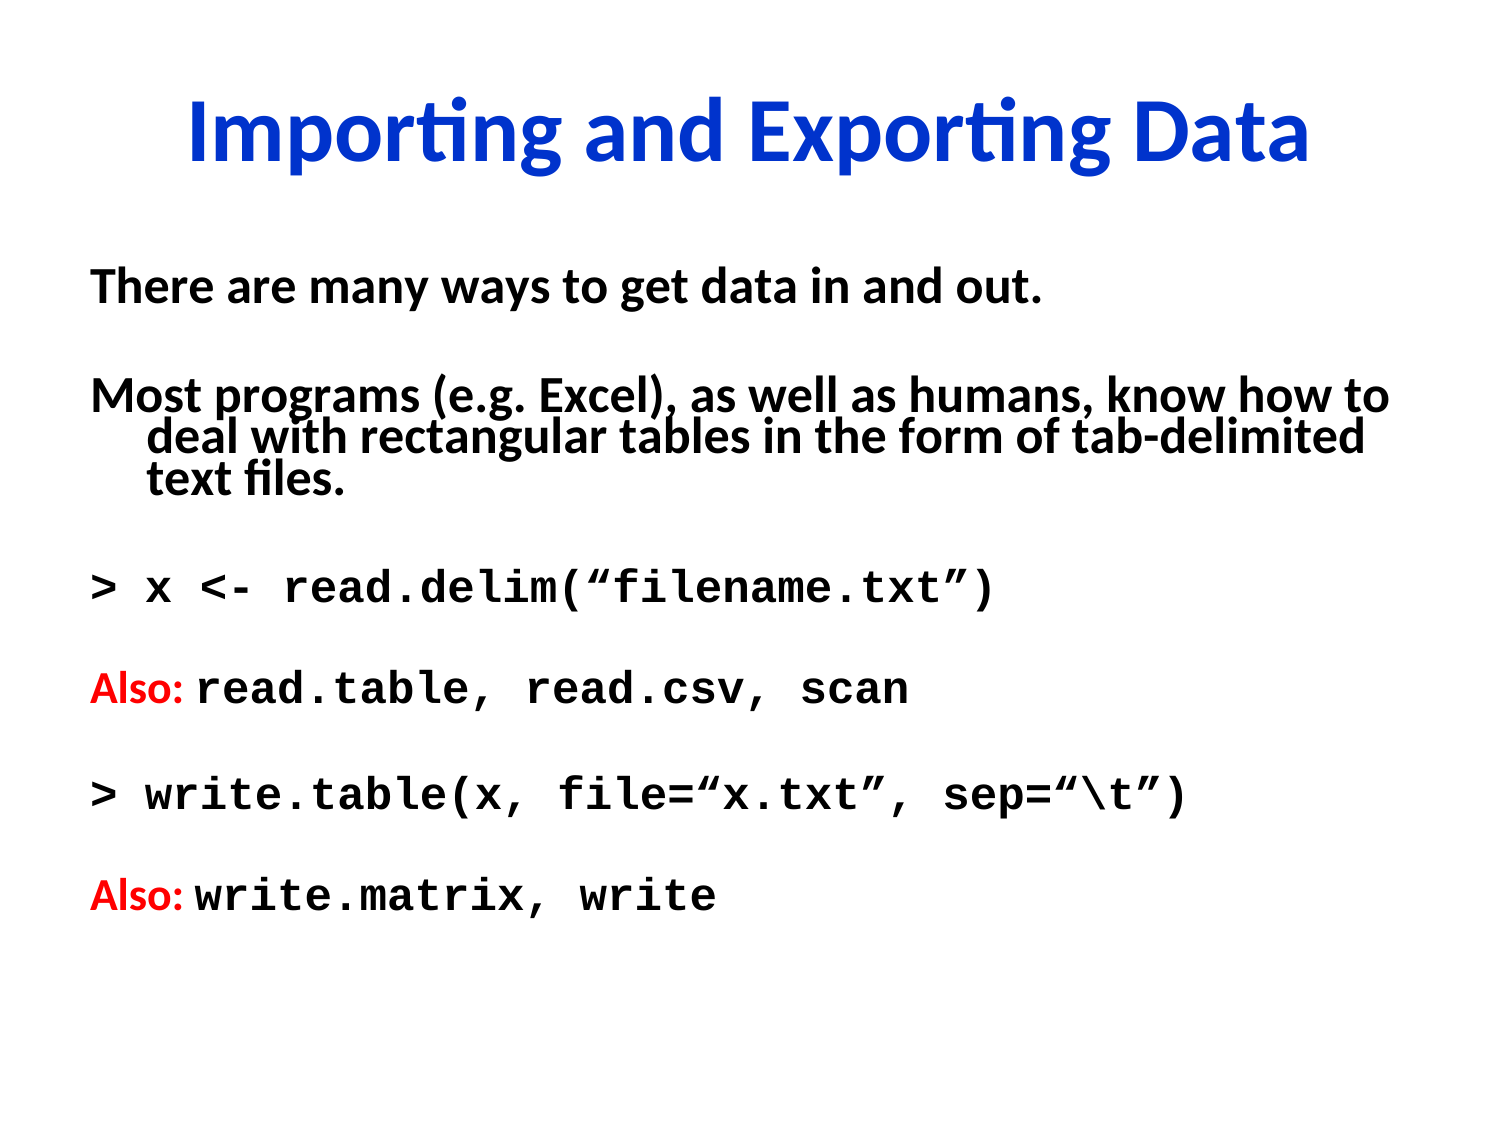

# Importing and Exporting Data
There are many ways to get data in and out.
Most programs (e.g. Excel), as well as humans, know how to deal with rectangular tables in the form of tab-delimited text files.
> x <- read.delim(“filename.txt”)
Also: read.table, read.csv, scan
> write.table(x, file=“x.txt”, sep=“\t”)
Also: write.matrix, write